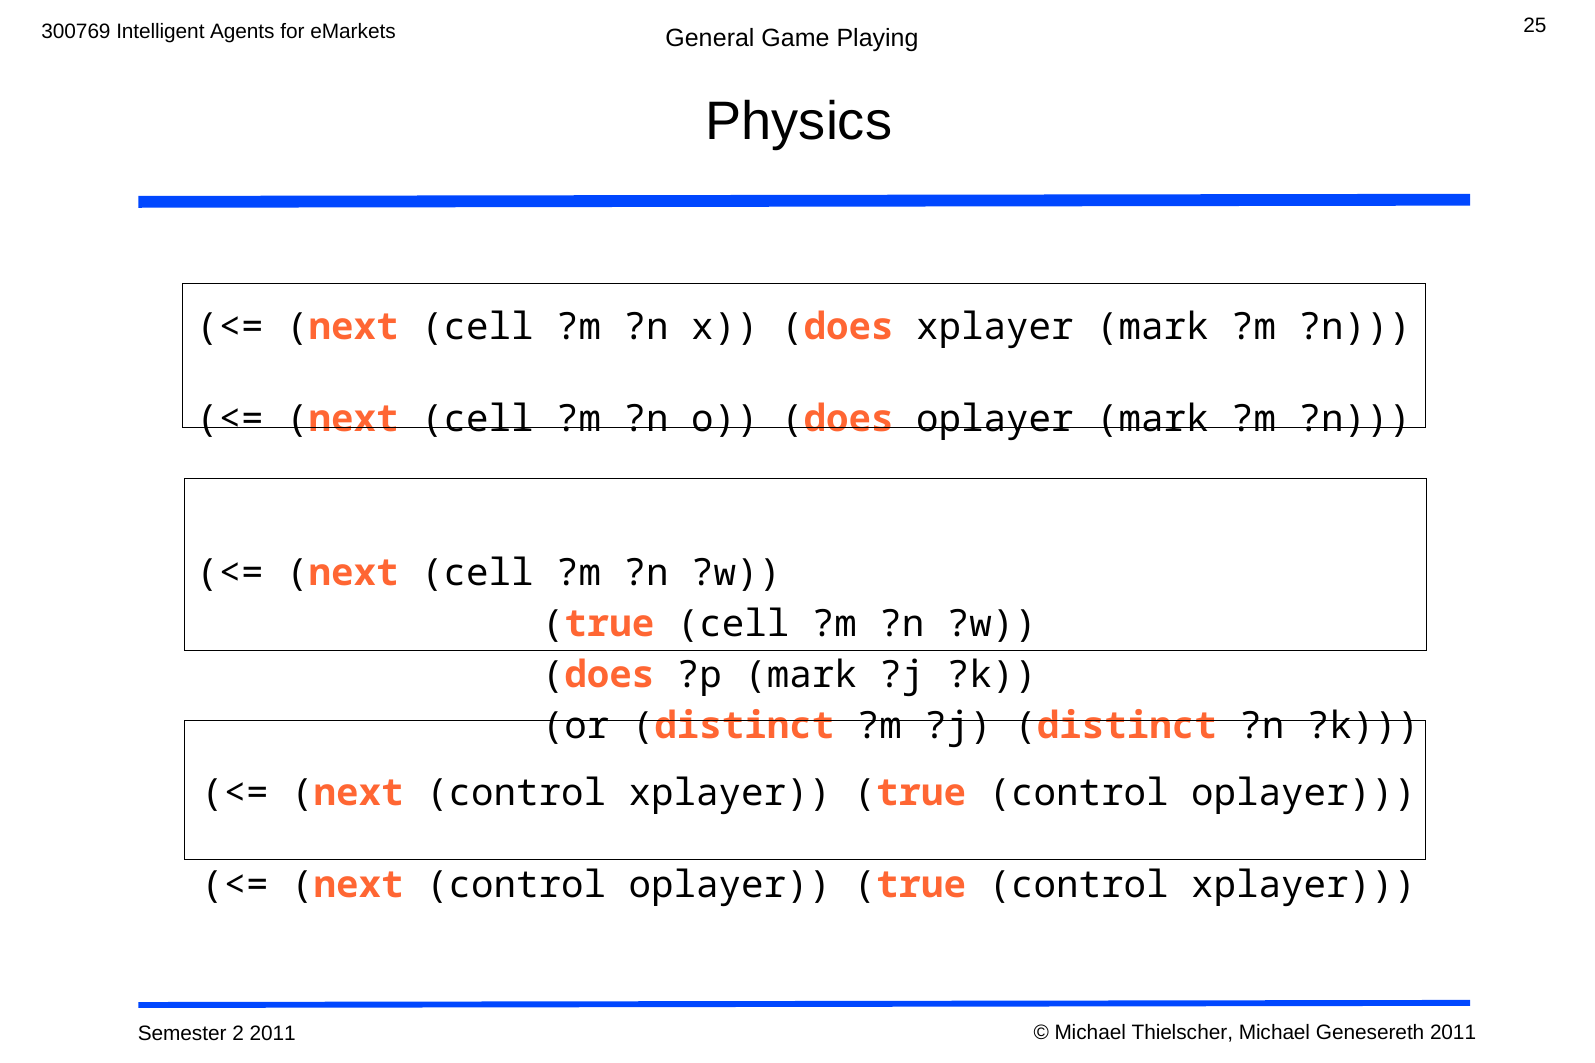

# Physics
(<= (next (cell ?m ?n x)) (does xplayer (mark ?m ?n)))
(<= (next (cell ?m ?n o)) (does oplayer (mark ?m ?n)))
(<= (next (cell ?m ?n ?w)) (true (cell ?m ?n ?w))
 (does ?p (mark ?j ?k))
 (or (distinct ?m ?j) (distinct ?n ?k)))
(<= (next (control xplayer)) (true (control oplayer)))
(<= (next (control oplayer)) (true (control xplayer)))